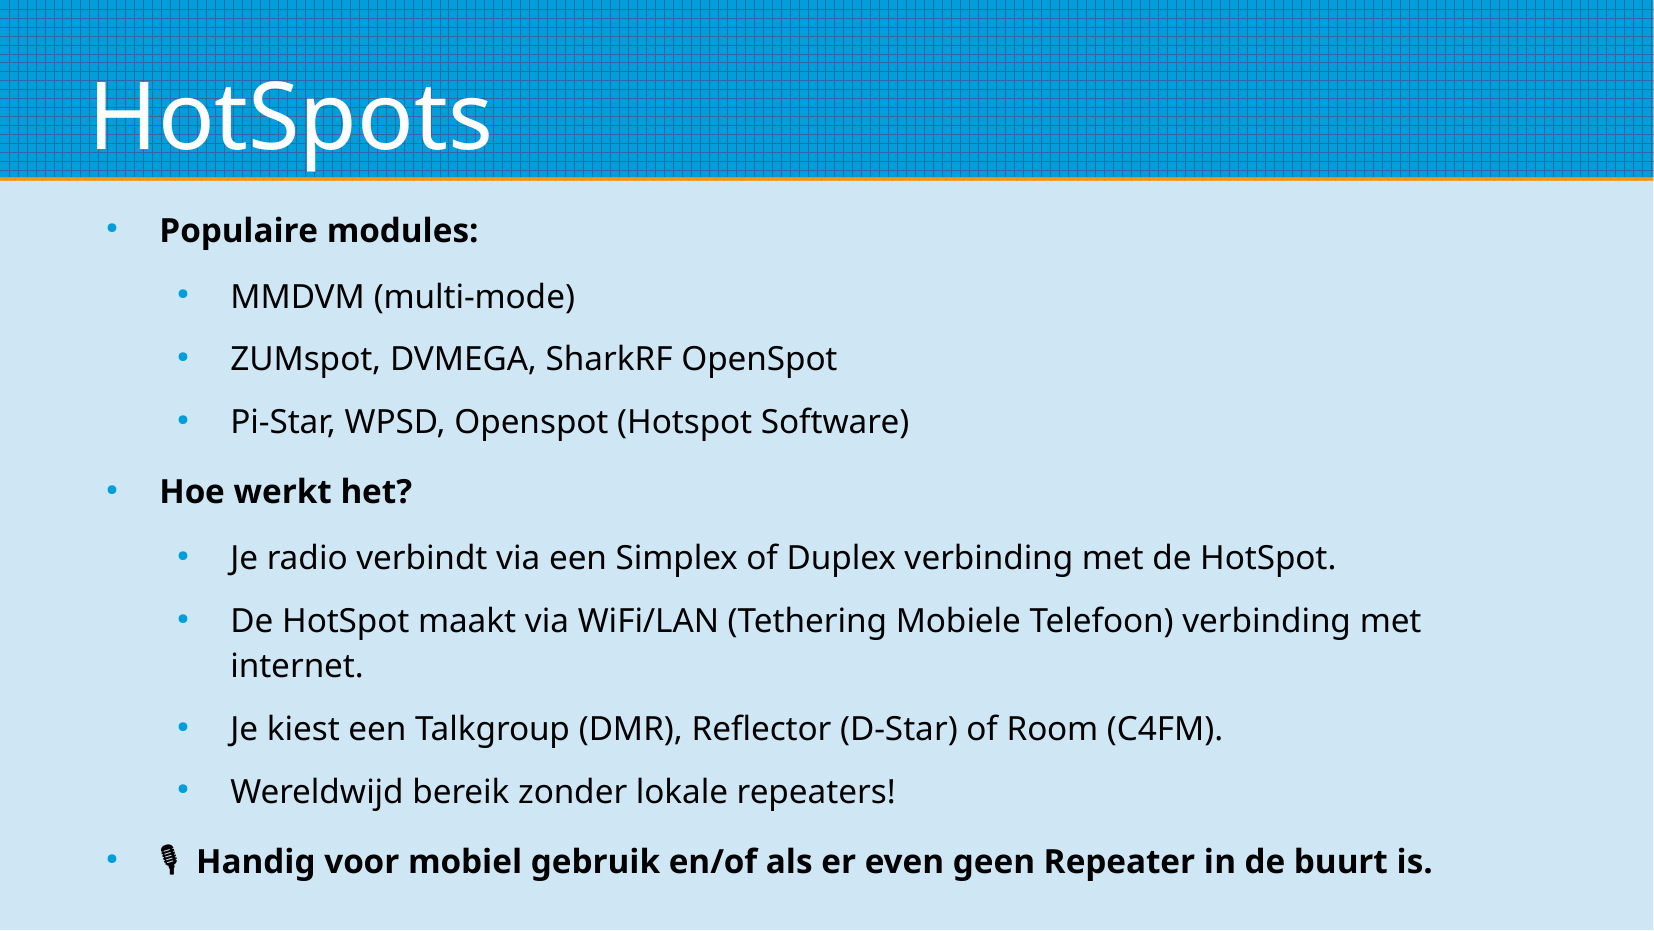

# HotSpots
Populaire modules:
MMDVM (multi-mode)
ZUMspot, DVMEGA, SharkRF OpenSpot
Pi-Star, WPSD, Openspot (Hotspot Software)
Hoe werkt het?
Je radio verbindt via een Simplex of Duplex verbinding met de HotSpot.
De HotSpot maakt via WiFi/LAN (Tethering Mobiele Telefoon) verbinding met internet.
Je kiest een Talkgroup (DMR), Reflector (D-Star) of Room (C4FM).
Wereldwijd bereik zonder lokale repeaters!
🎙 Handig voor mobiel gebruik en/of als er even geen Repeater in de buurt is.